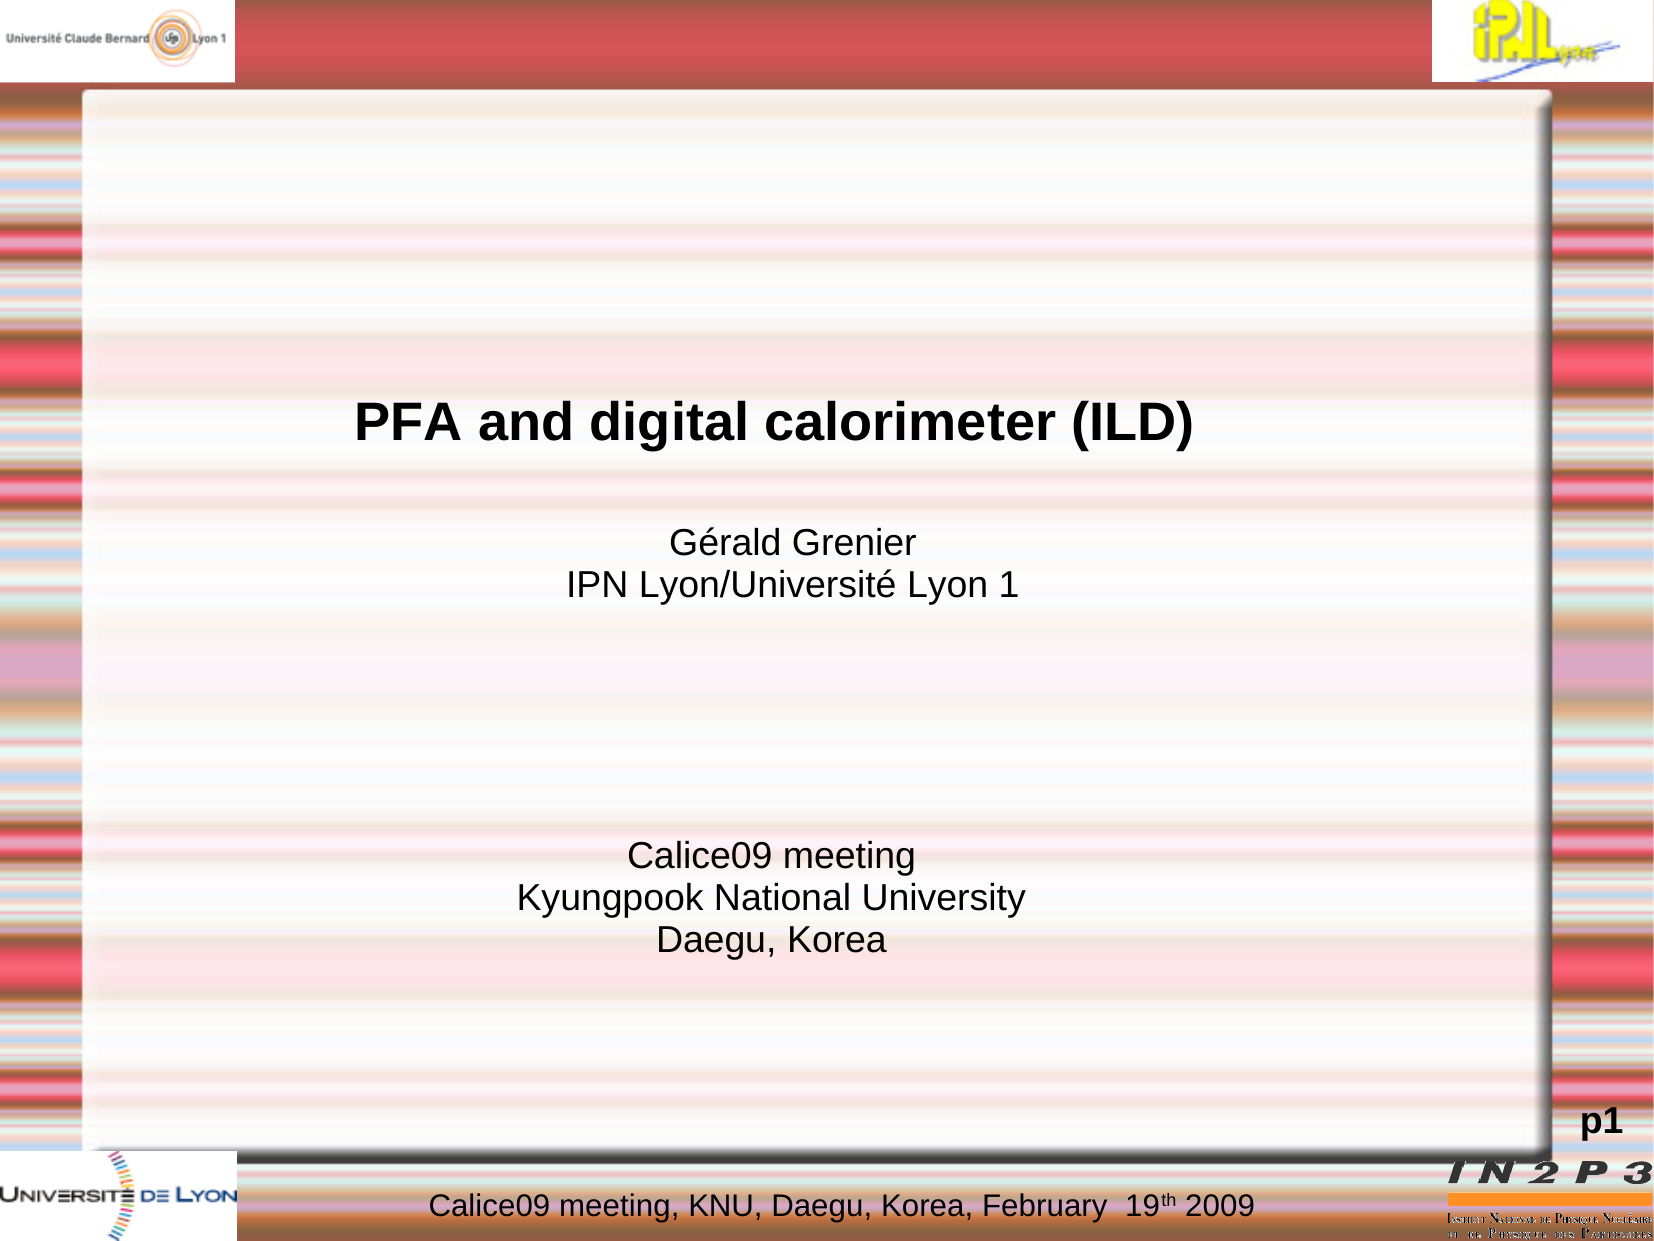

PFA and digital calorimeter (ILD)
Gérald Grenier
IPN Lyon/Université Lyon 1
Calice09 meeting
Kyungpook National University
Daegu, Korea